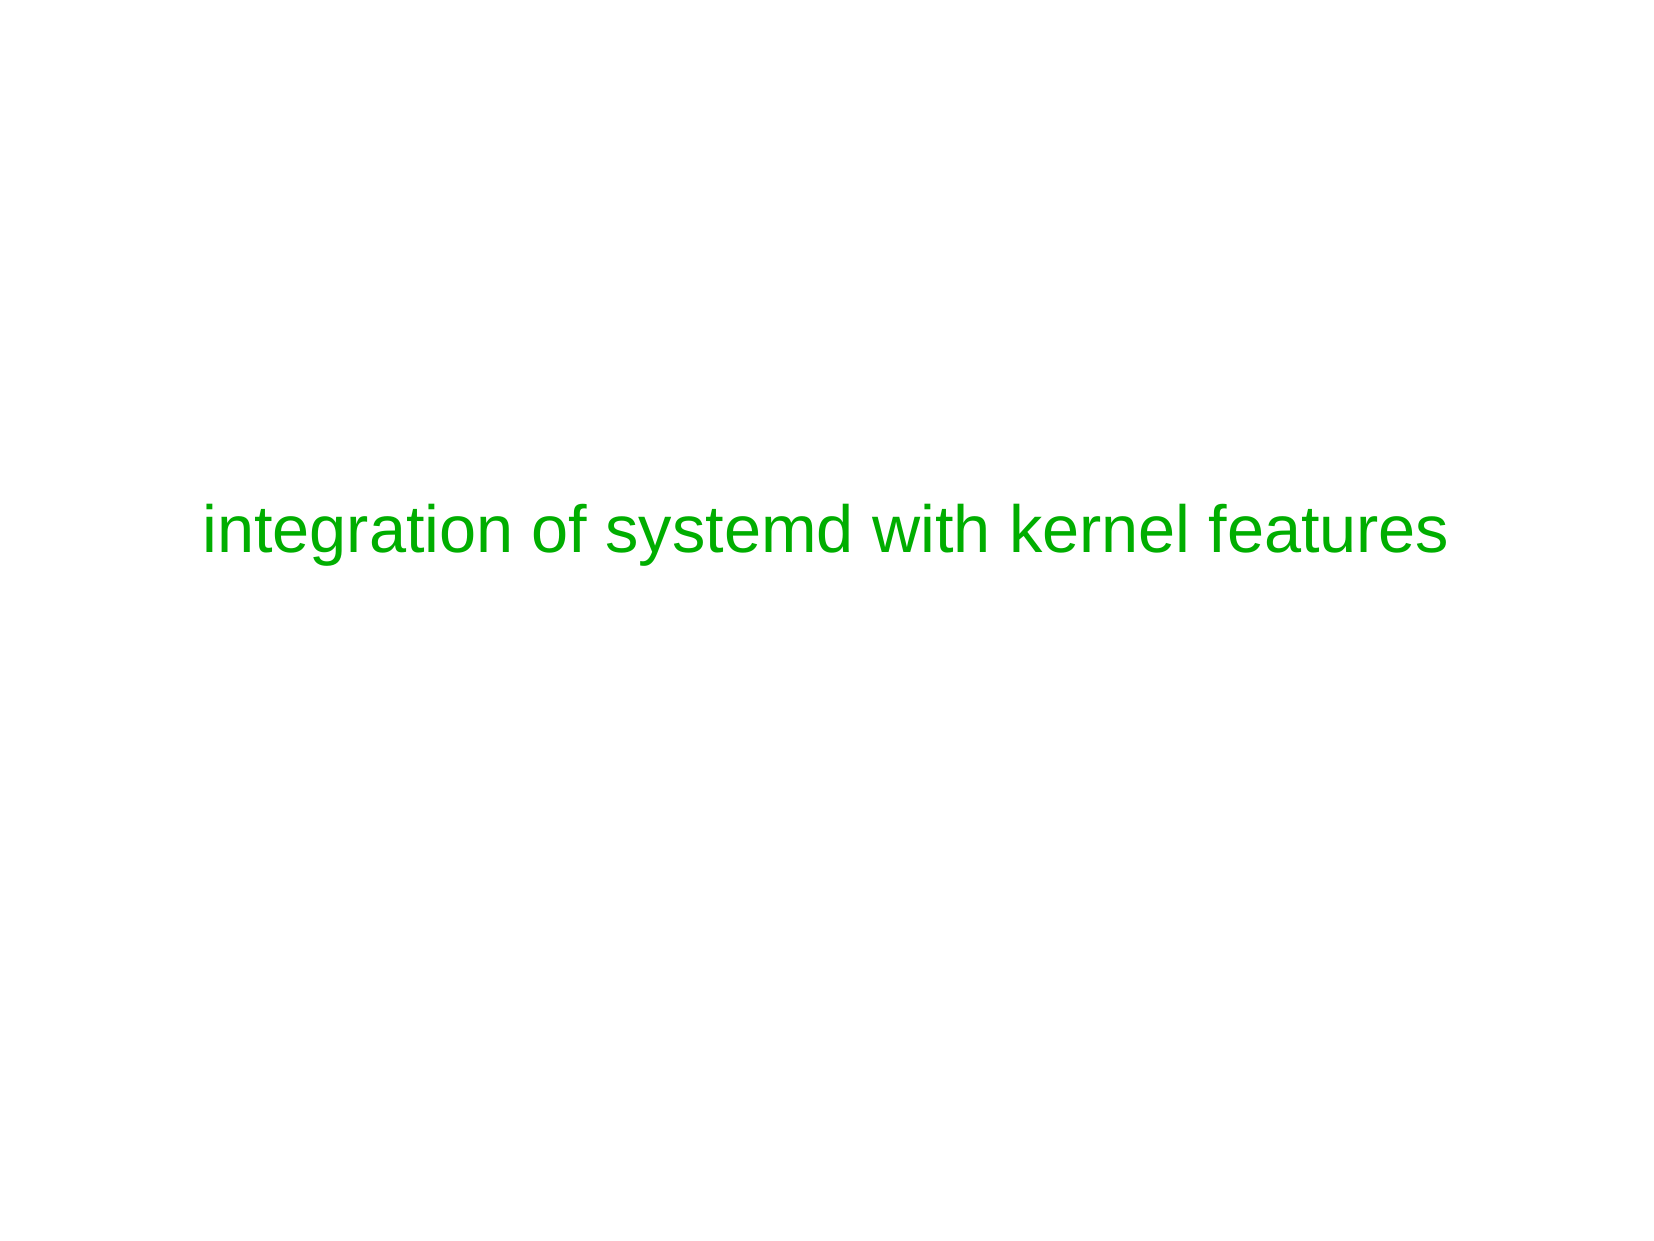

# integration of systemd with kernel features